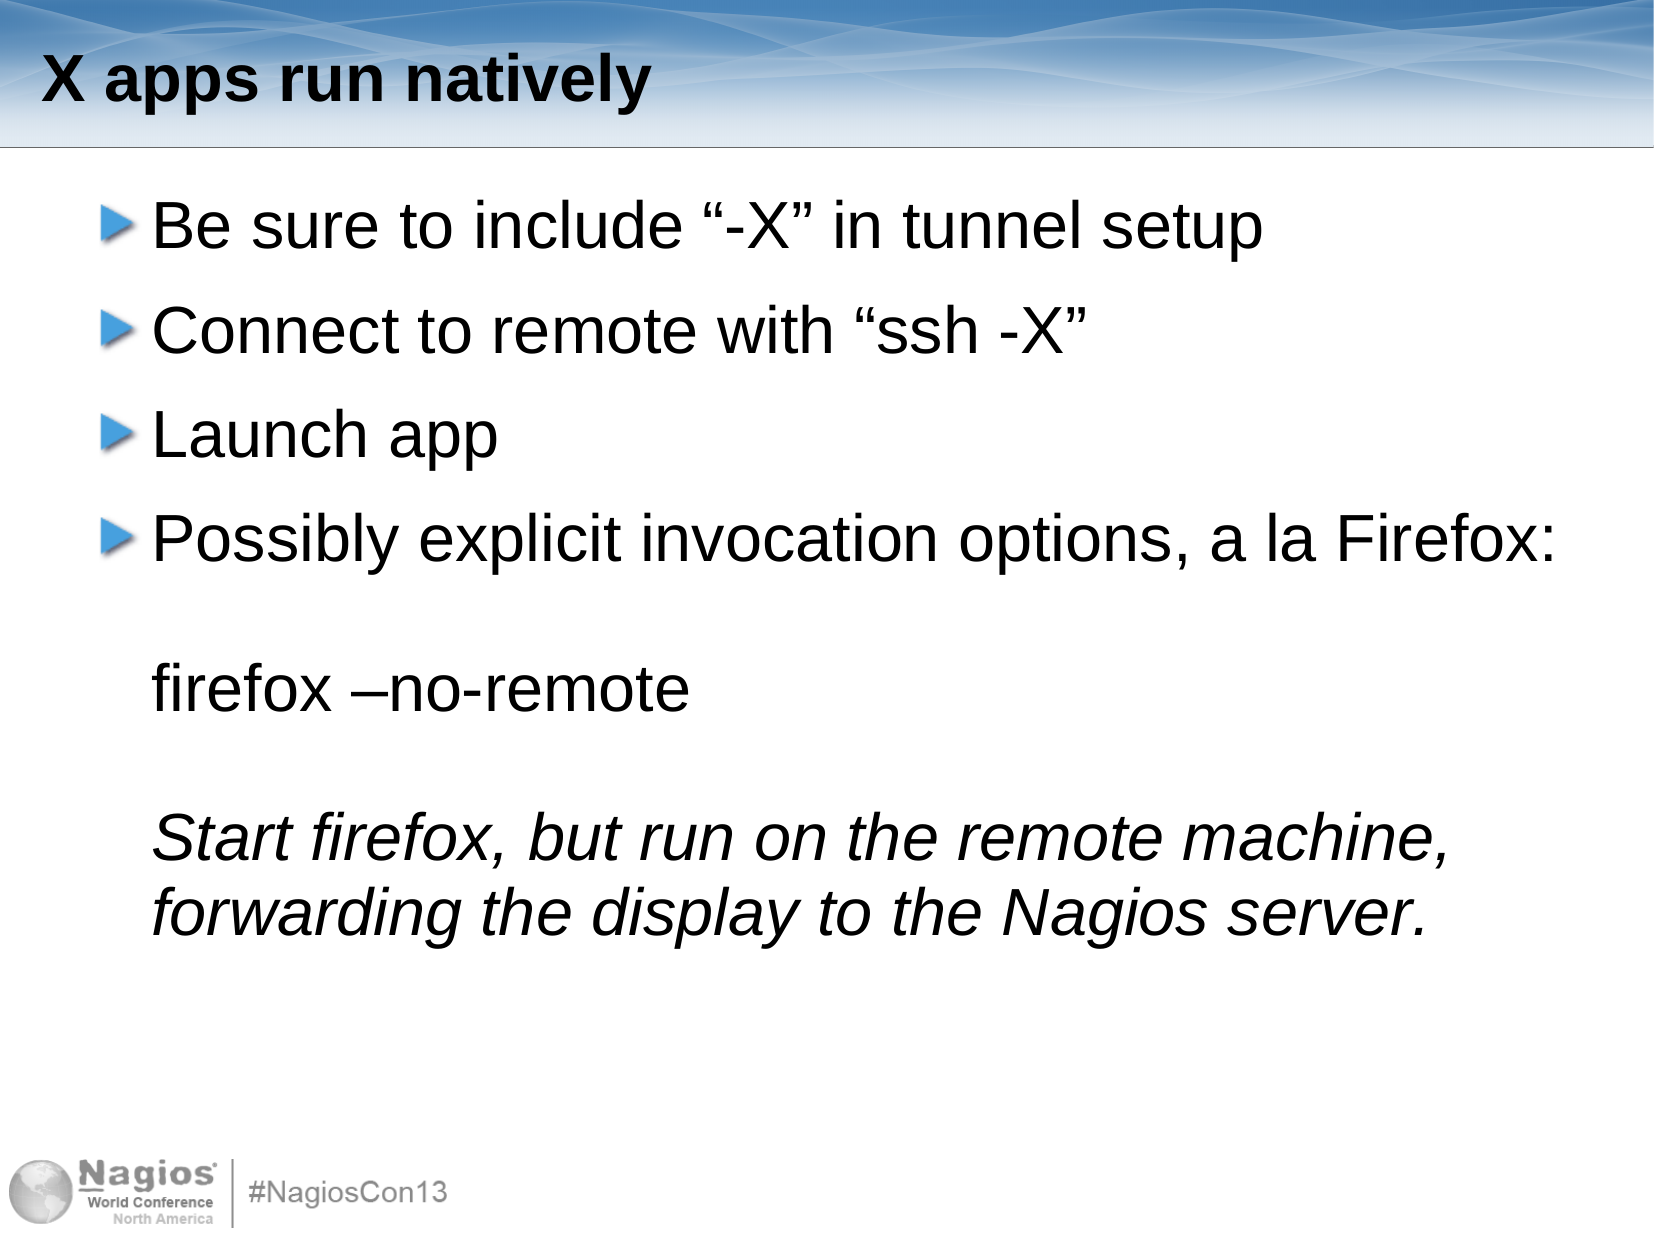

# X apps run natively
Be sure to include “-X” in tunnel setup
Connect to remote with “ssh -X”
Launch app
Possibly explicit invocation options, a la Firefox:
firefox –no-remote
Start firefox, but run on the remote machine, forwarding the display to the Nagios server.